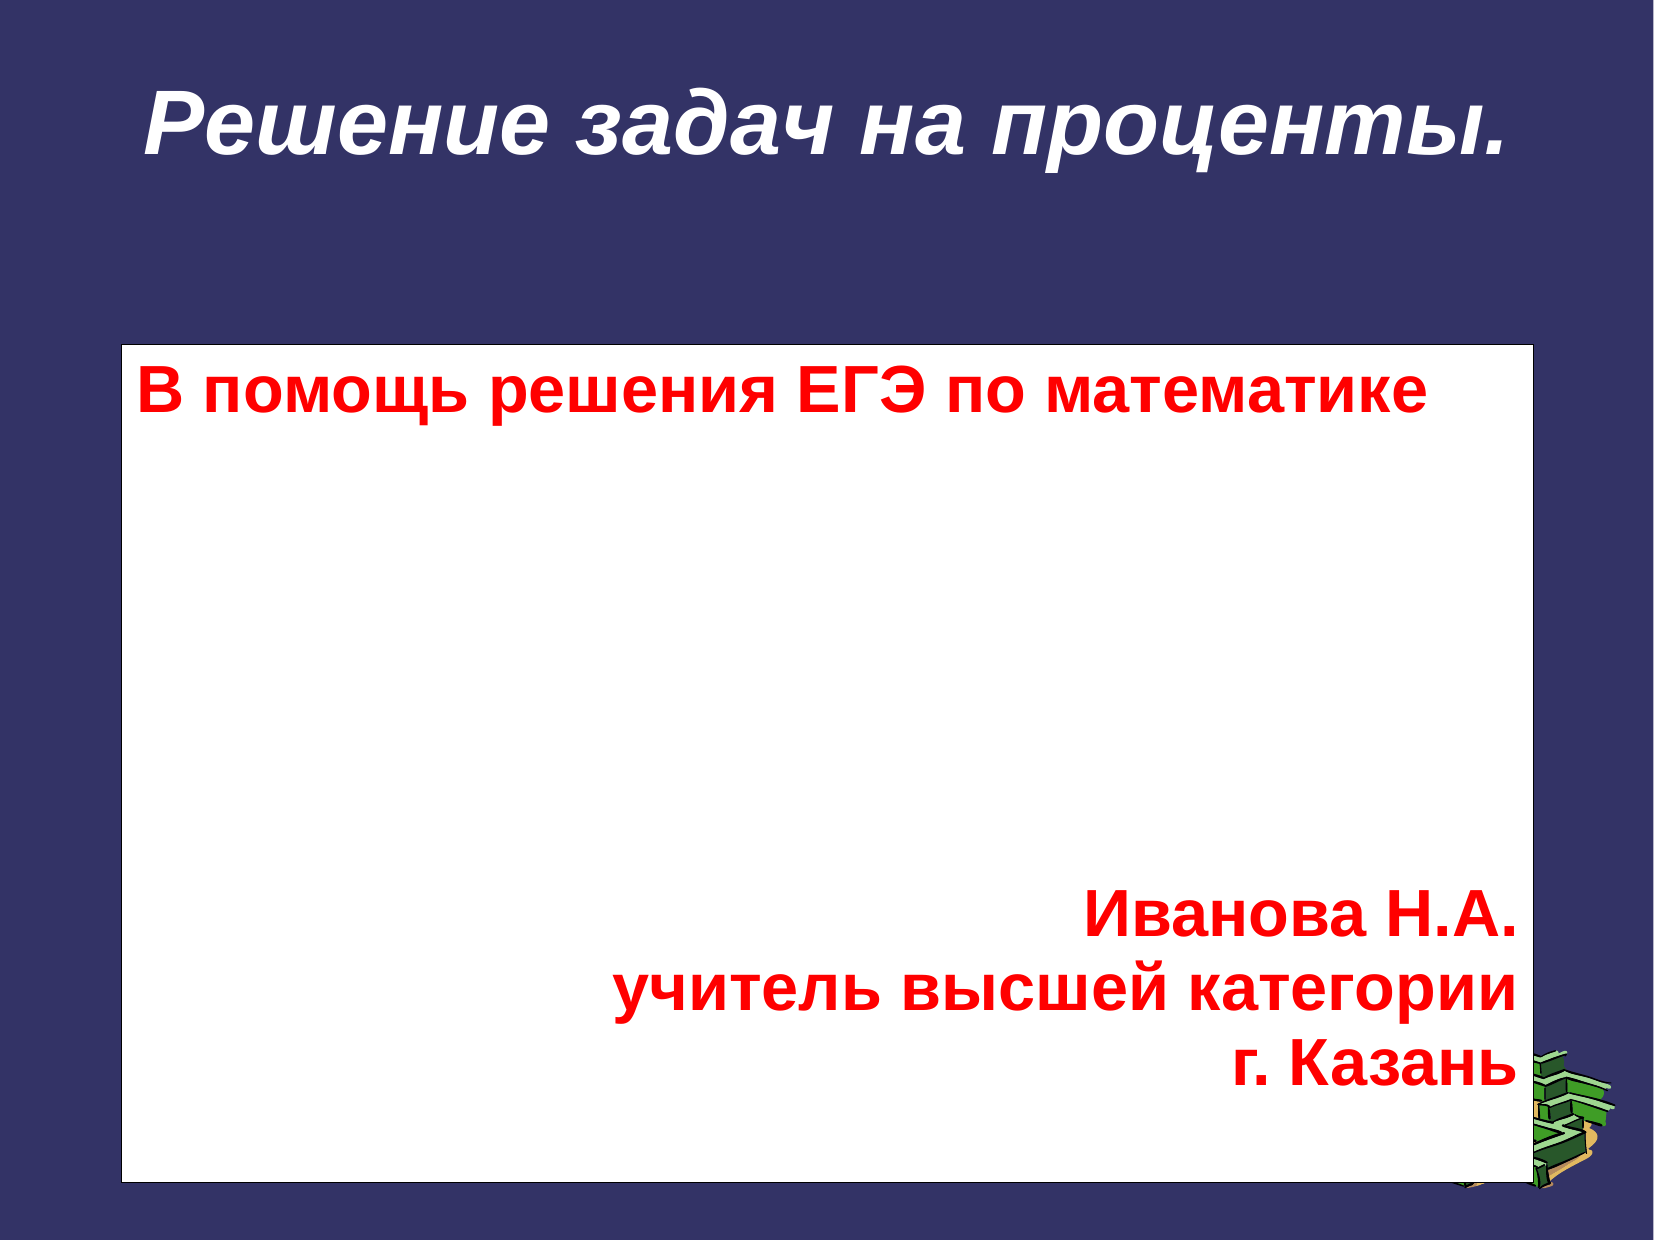

# Решение задач на проценты.
В помощь решения ЕГЭ по математике
Иванова Н.А.
учитель высшей категории
г. Казань